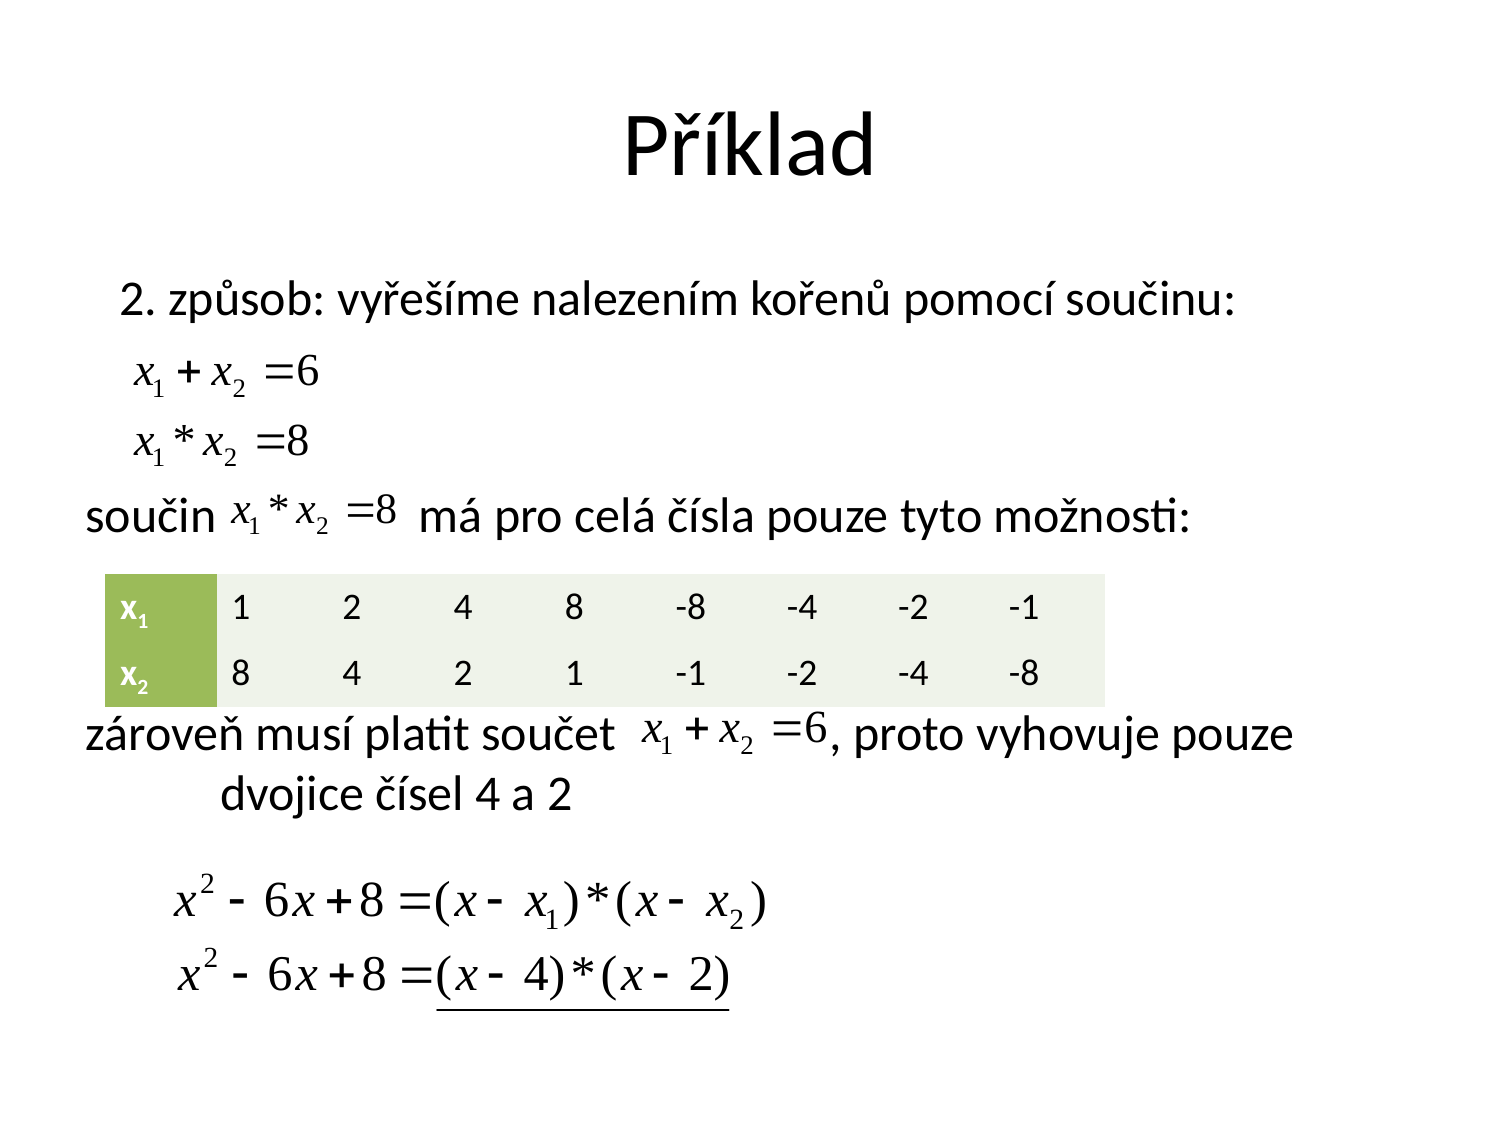

# Příklad
 2. způsob: vyřešíme nalezením kořenů pomocí součinu:
součin má pro celá čísla pouze tyto možnosti:
zároveň musí platit součet , proto vyhovuje pouze dvojice čísel 4 a 2
| x1 | 1 | 2 | 4 | 8 | -8 | -4 | -2 | -1 |
| --- | --- | --- | --- | --- | --- | --- | --- | --- |
| x2 | 8 | 4 | 2 | 1 | -1 | -2 | -4 | -8 |